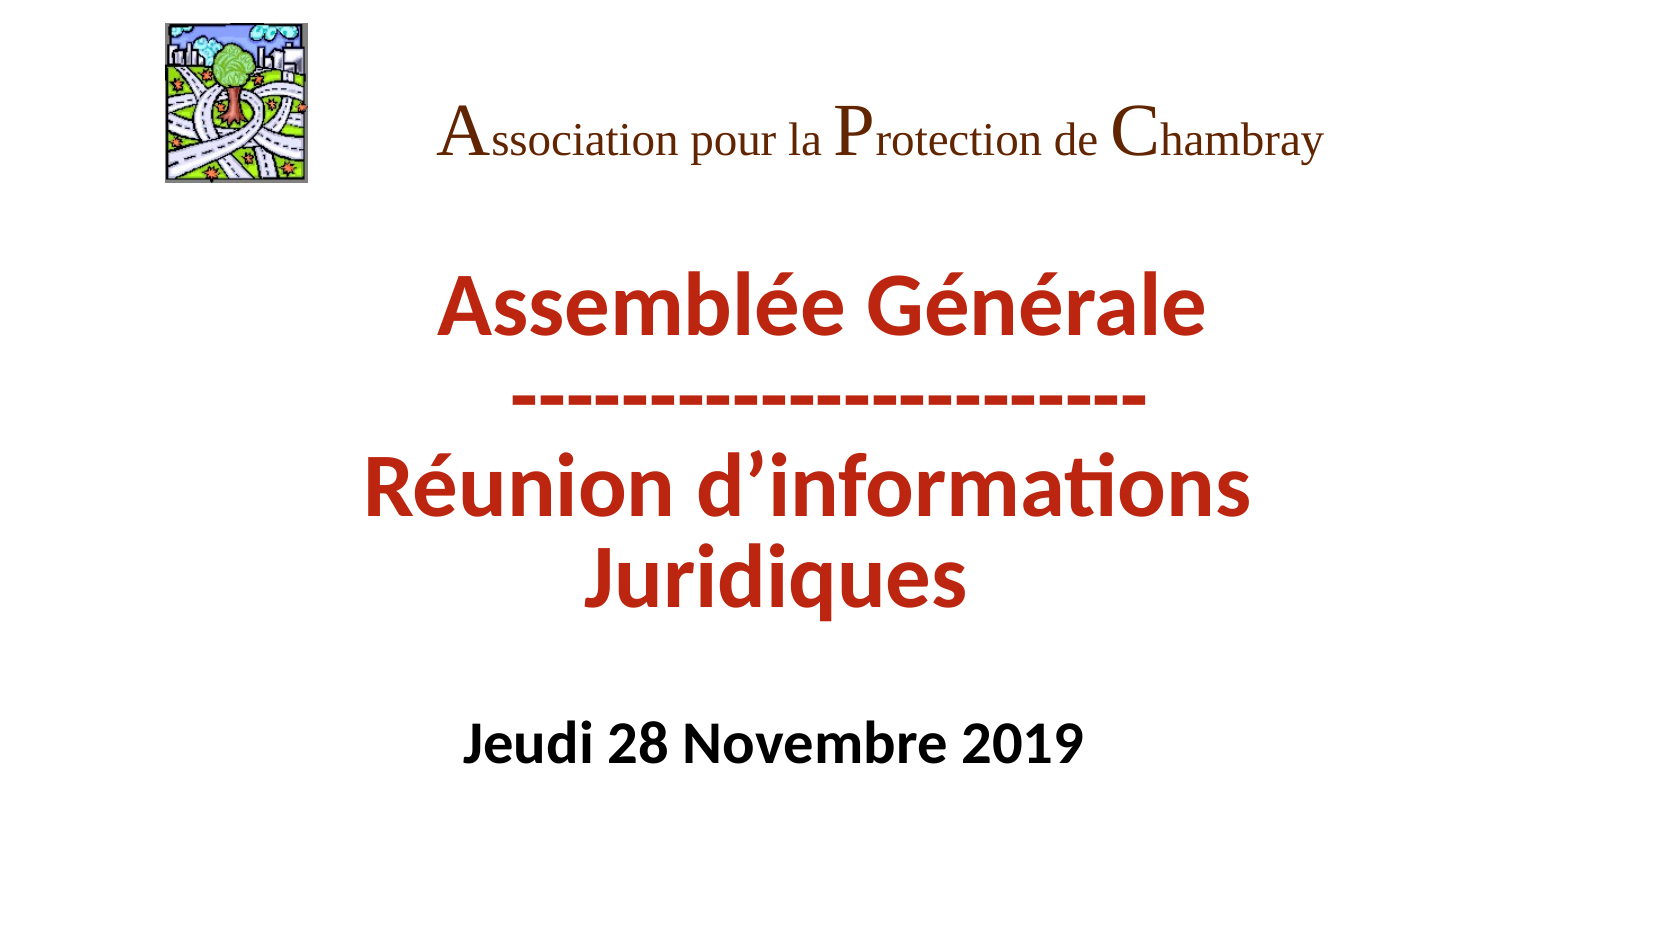

Association pour la Protection de Chambray
			Assemblée Générale
				-----------------------
		Réunion d’informations
					Juridiques
Jeudi 28 Novembre 2019